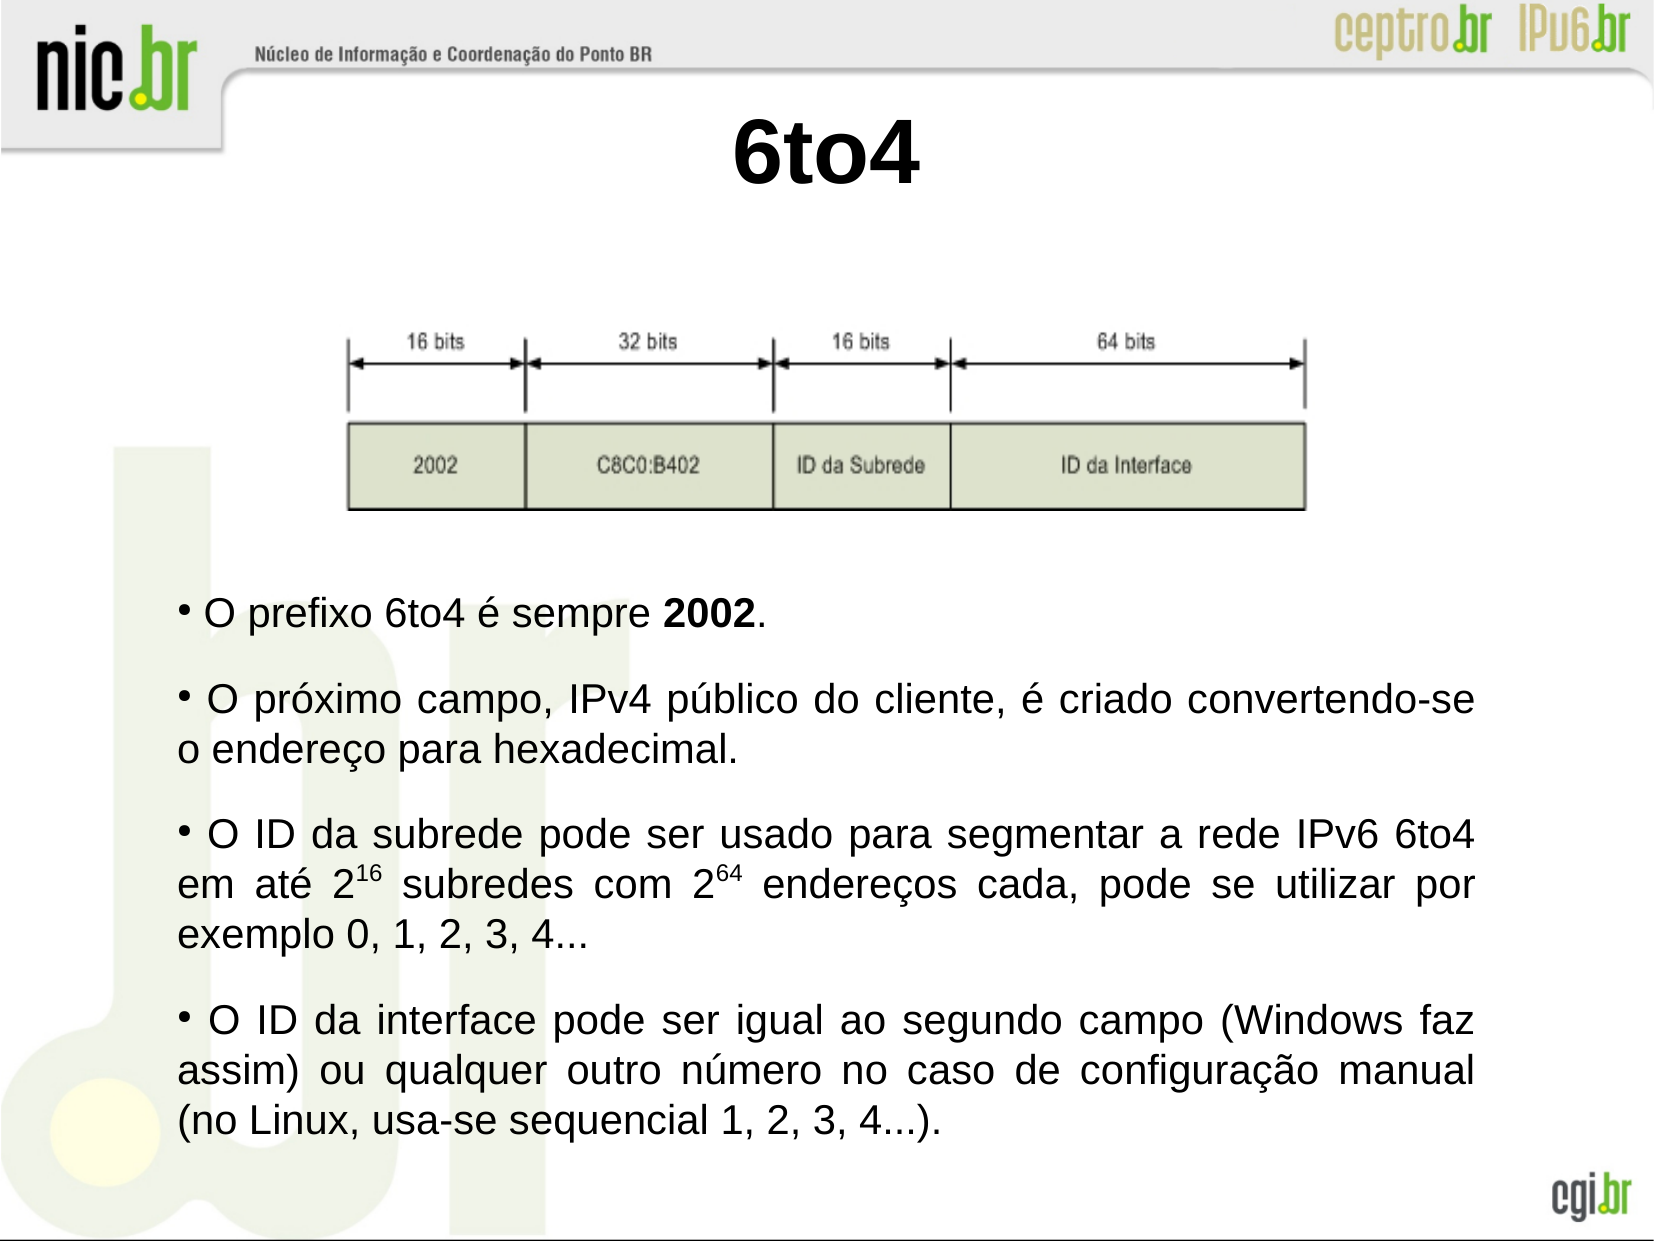

# 6to4
 O prefixo 6to4 é sempre 2002.
 O próximo campo, IPv4 público do cliente, é criado convertendo-se o endereço para hexadecimal.
 O ID da subrede pode ser usado para segmentar a rede IPv6 6to4 em até 216 subredes com 264 endereços cada, pode se utilizar por exemplo 0, 1, 2, 3, 4...
 O ID da interface pode ser igual ao segundo campo (Windows faz assim) ou qualquer outro número no caso de configuração manual (no Linux, usa-se sequencial 1, 2, 3, 4...).